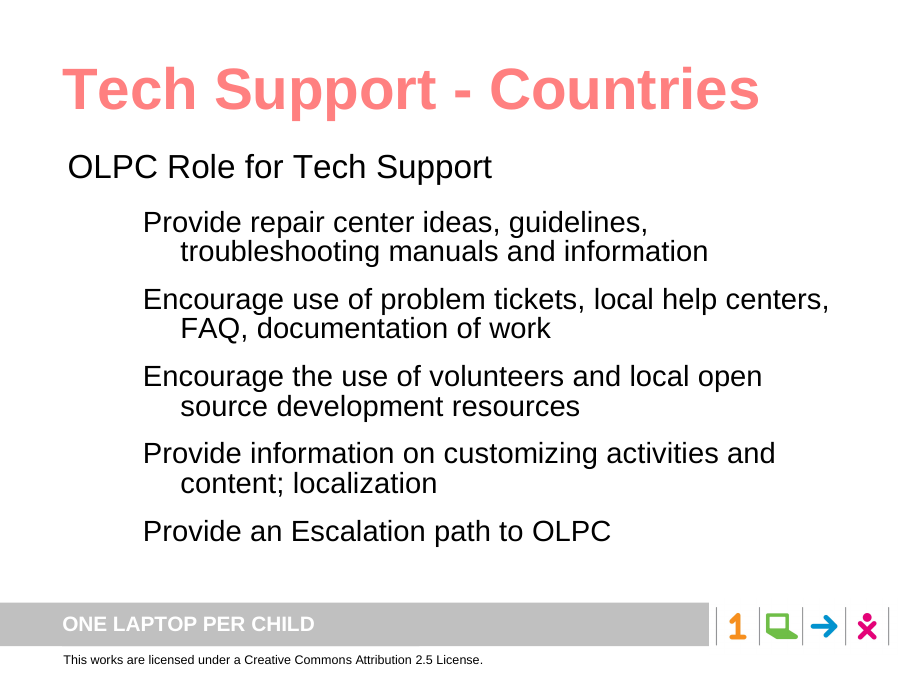

# Tech Support - Countries
OLPC Role for Tech Support
Provide repair center ideas, guidelines, troubleshooting manuals and information
Encourage use of problem tickets, local help centers, FAQ, documentation of work
Encourage the use of volunteers and local open source development resources
Provide information on customizing activities and content; localization
Provide an Escalation path to OLPC